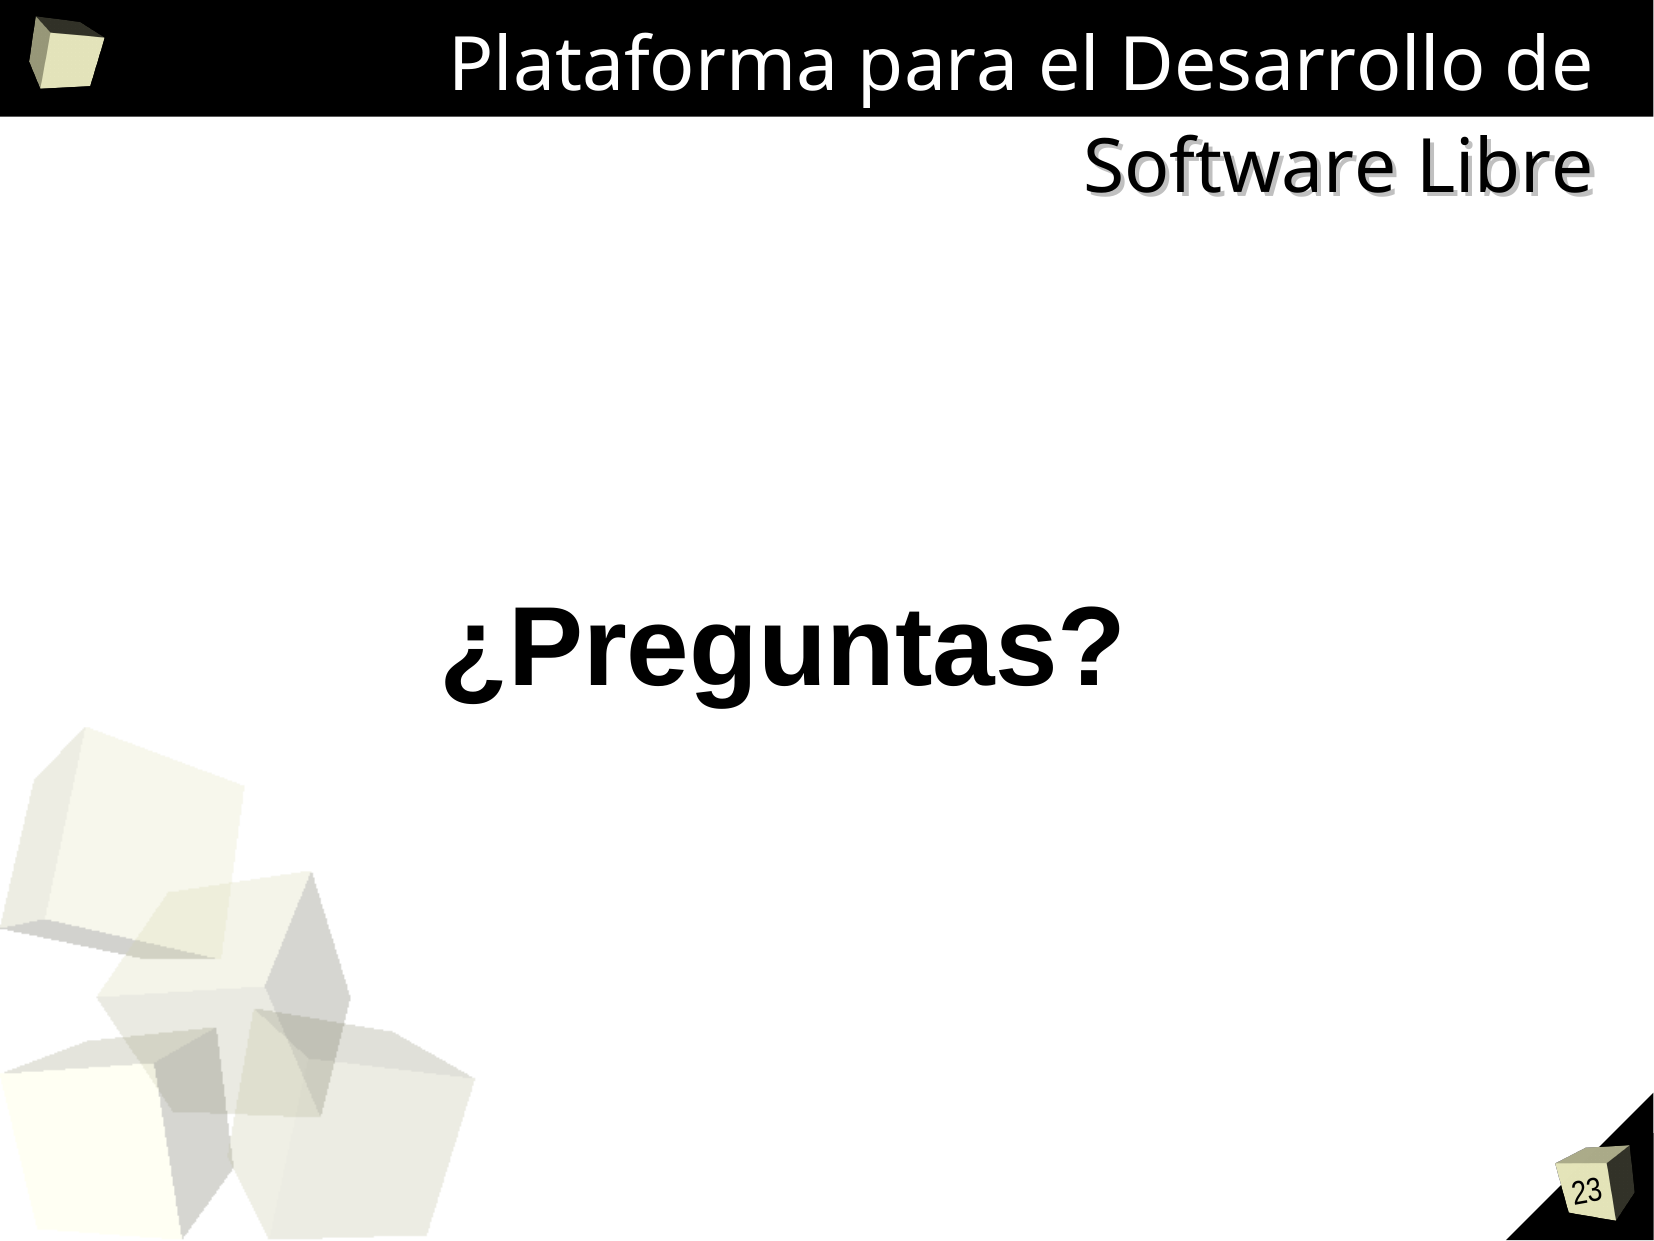

# Plataforma para el Desarrollo de Software Libre
¿Preguntas?